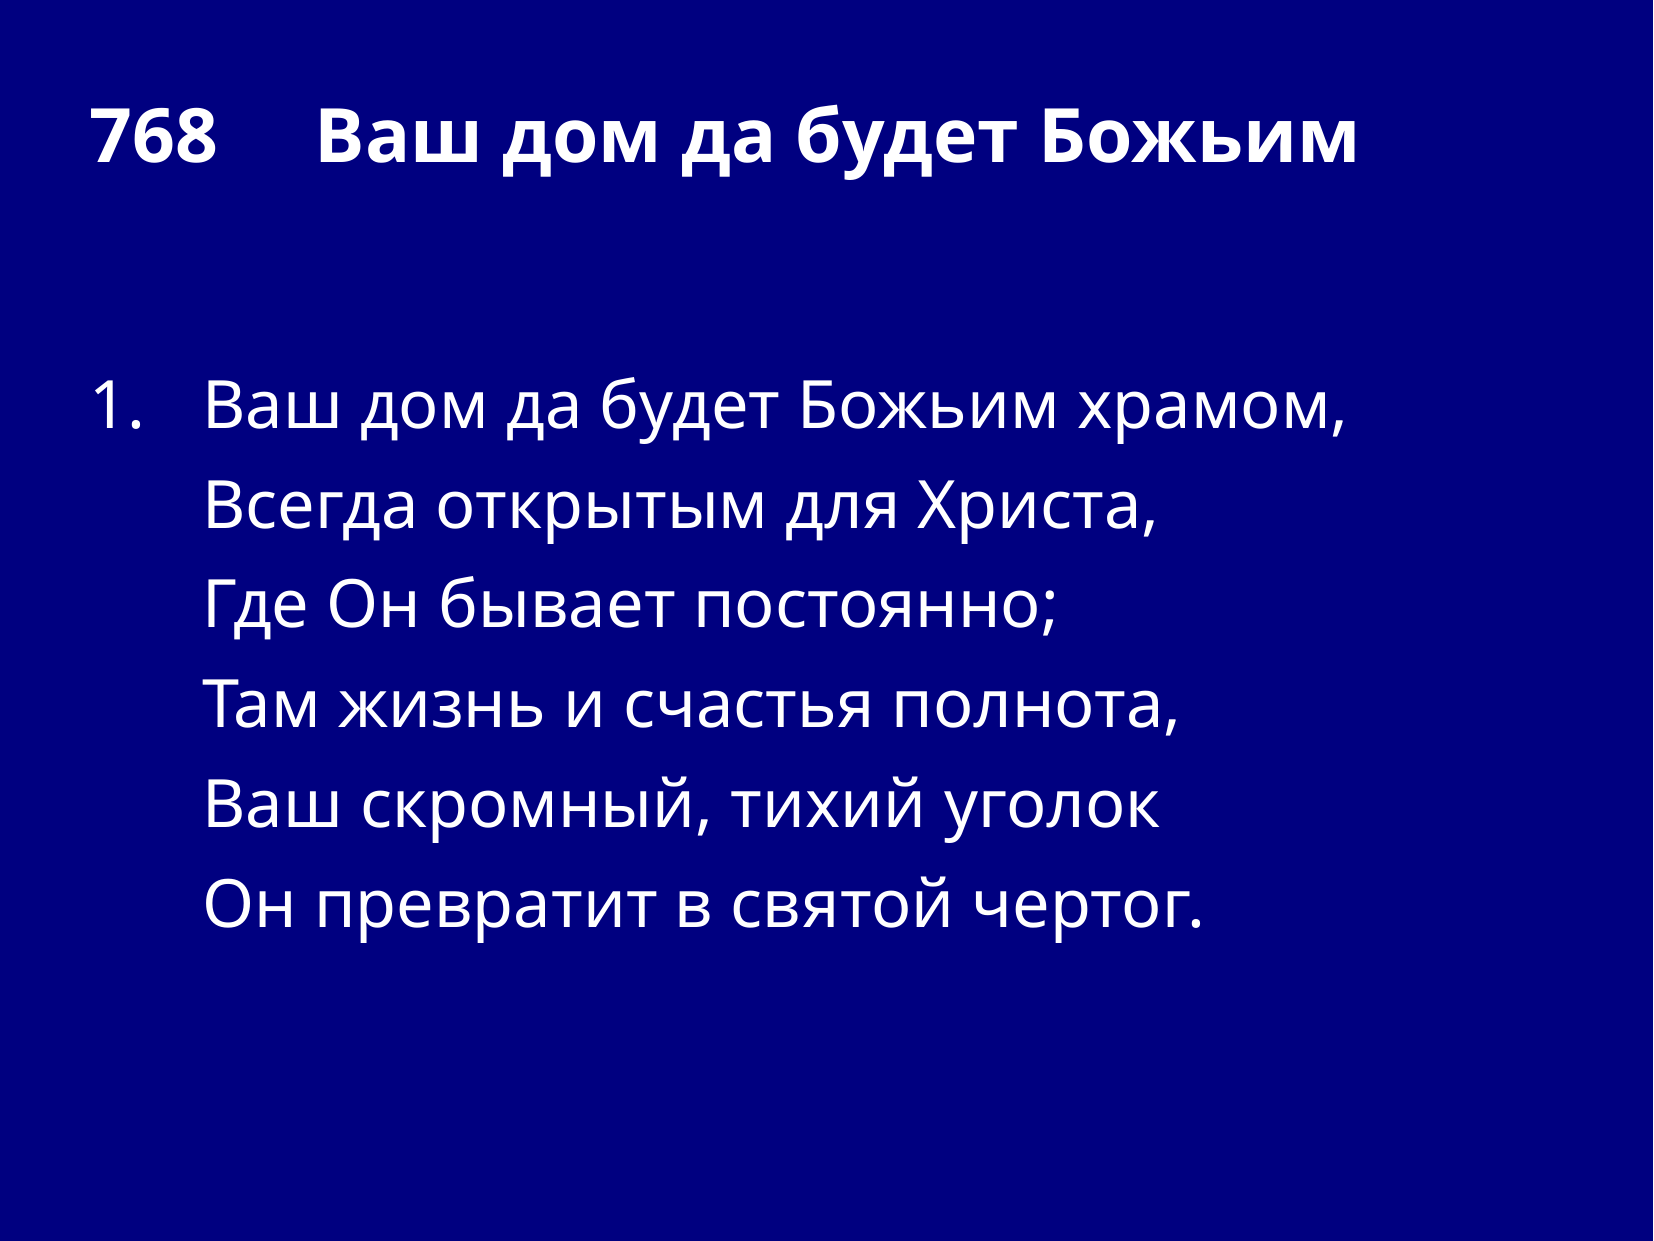

768	Ваш дом да будет Божьим
1.	Ваш дом да будет Божьим храмом,
	Всегда открытым для Христа,
	Где Он бывает постоянно;
	Там жизнь и счастья полнота,
	Ваш скромный, тихий уголок
	Он превратит в святой чертог.